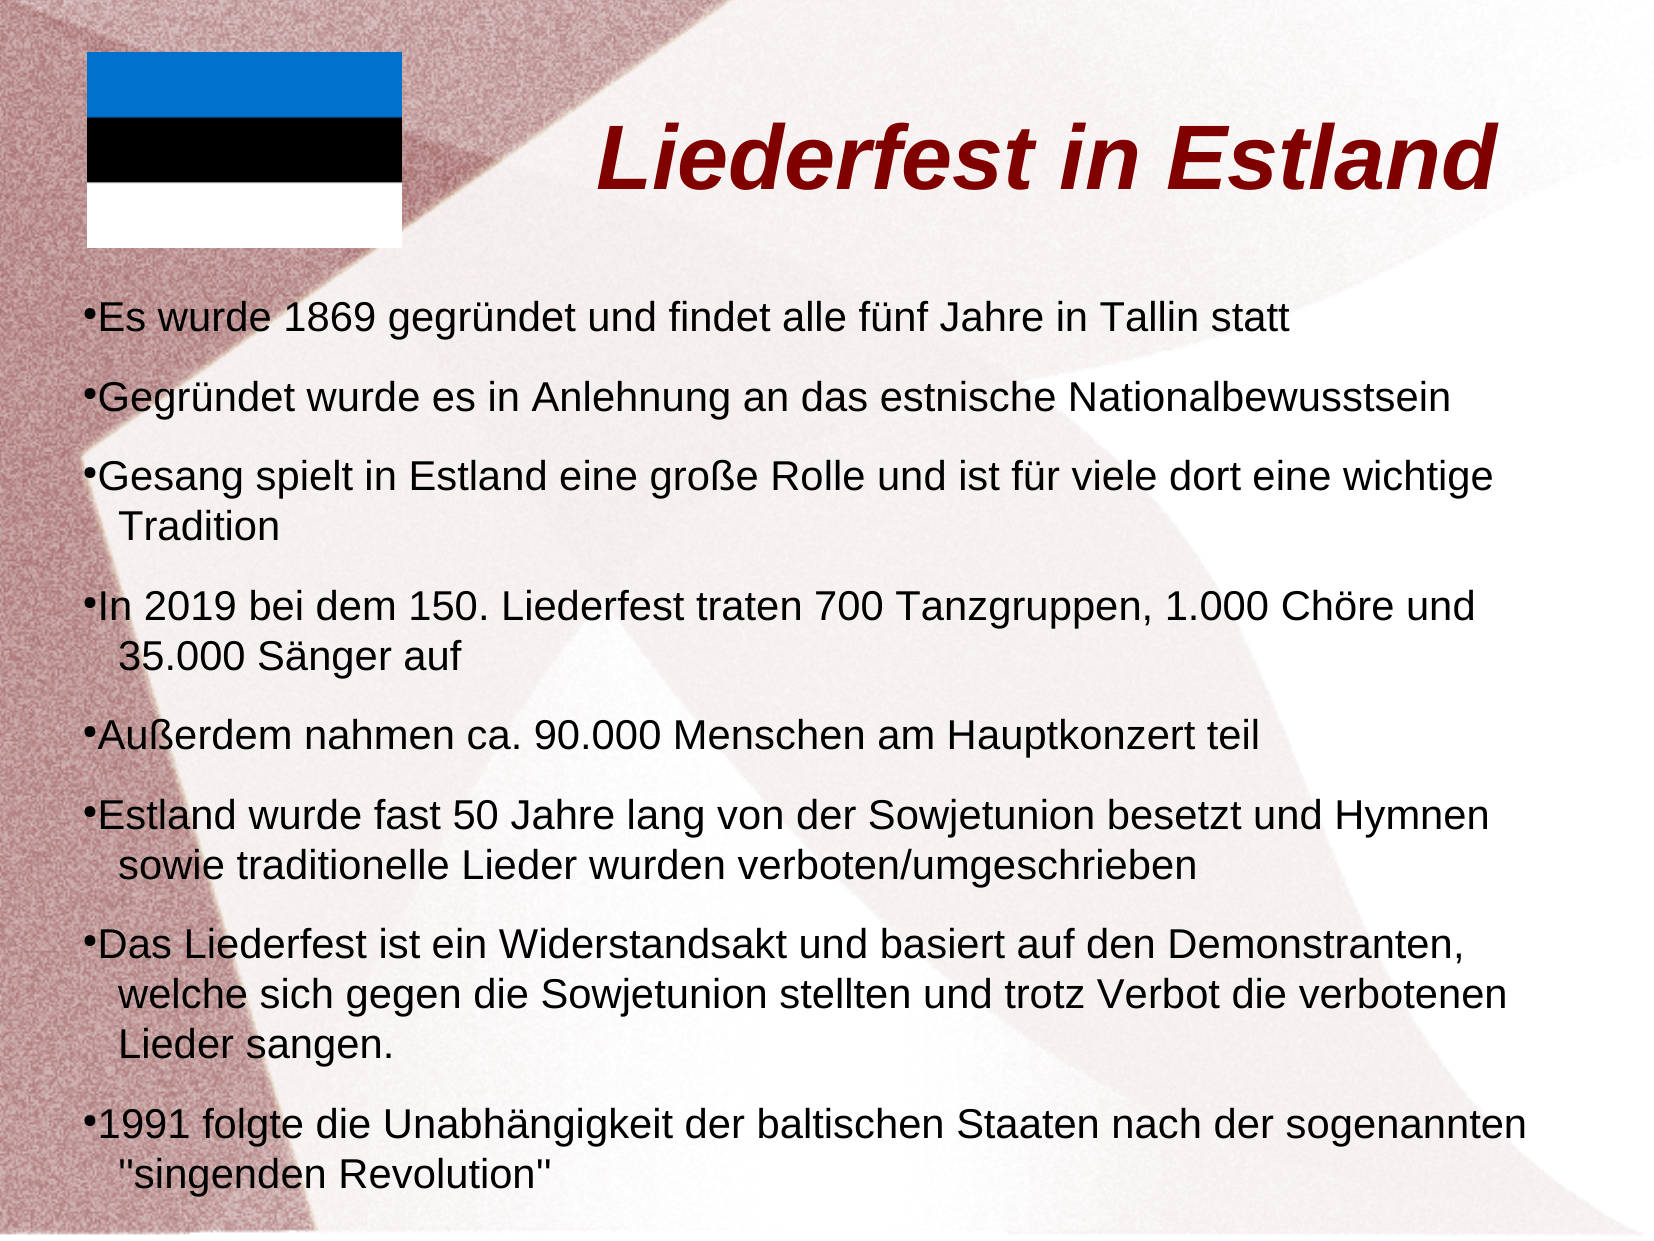

# Liederfest in Estland
Es wurde 1869 gegründet und findet alle fünf Jahre in Tallin statt
Gegründet wurde es in Anlehnung an das estnische Nationalbewusstsein
Gesang spielt in Estland eine große Rolle und ist für viele dort eine wichtige Tradition
In 2019 bei dem 150. Liederfest traten 700 Tanzgruppen, 1.000 Chöre und 35.000 Sänger auf
Außerdem nahmen ca. 90.000 Menschen am Hauptkonzert teil
Estland wurde fast 50 Jahre lang von der Sowjetunion besetzt und Hymnen sowie traditionelle Lieder wurden verboten/umgeschrieben
Das Liederfest ist ein Widerstandsakt und basiert auf den Demonstranten, welche sich gegen die Sowjetunion stellten und trotz Verbot die verbotenen Lieder sangen.
1991 folgte die Unabhängigkeit der baltischen Staaten nach der sogenannten ''singenden Revolution''